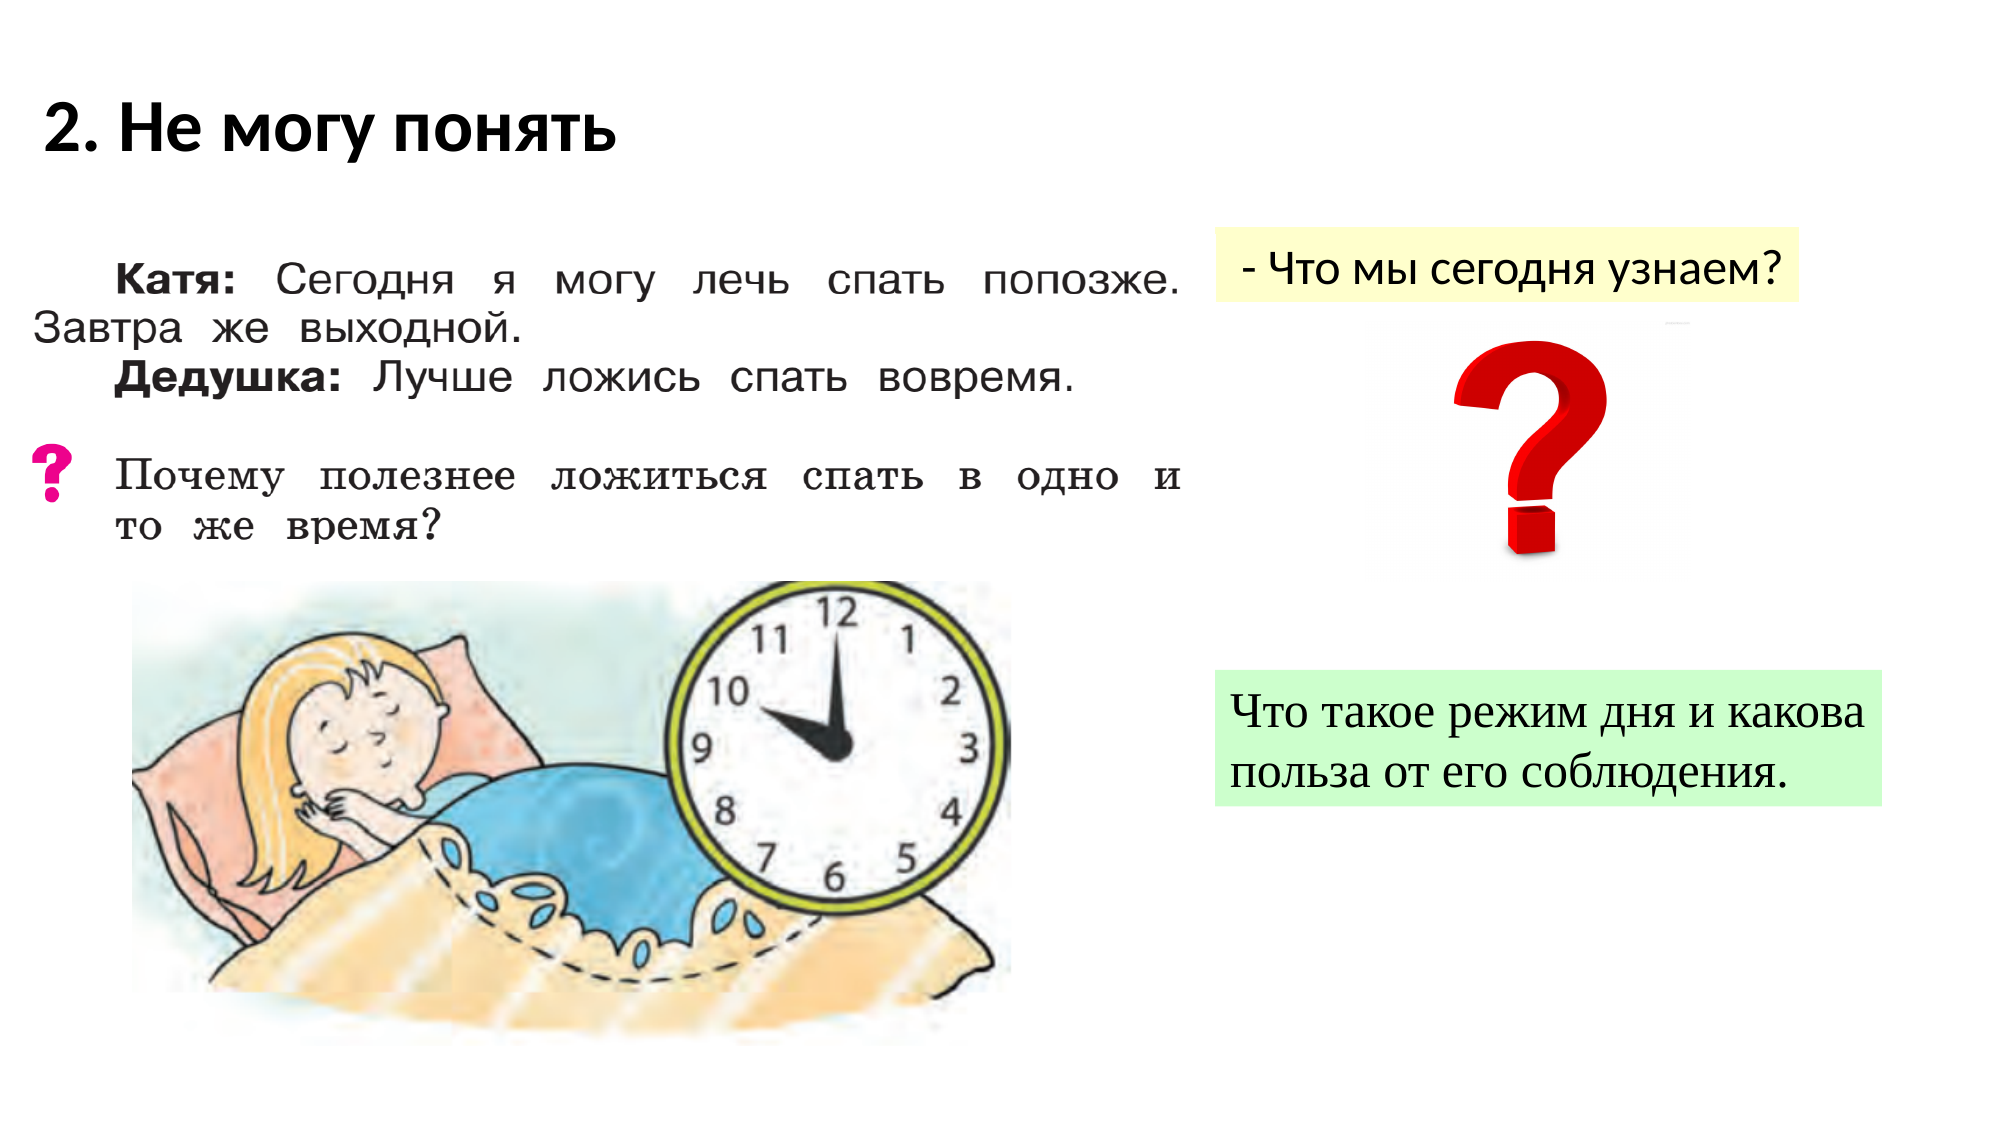

# 2. Не могу понять
 - Что мы сегодня узнаем?
Что такое режим дня и какова польза от его соблюдения.